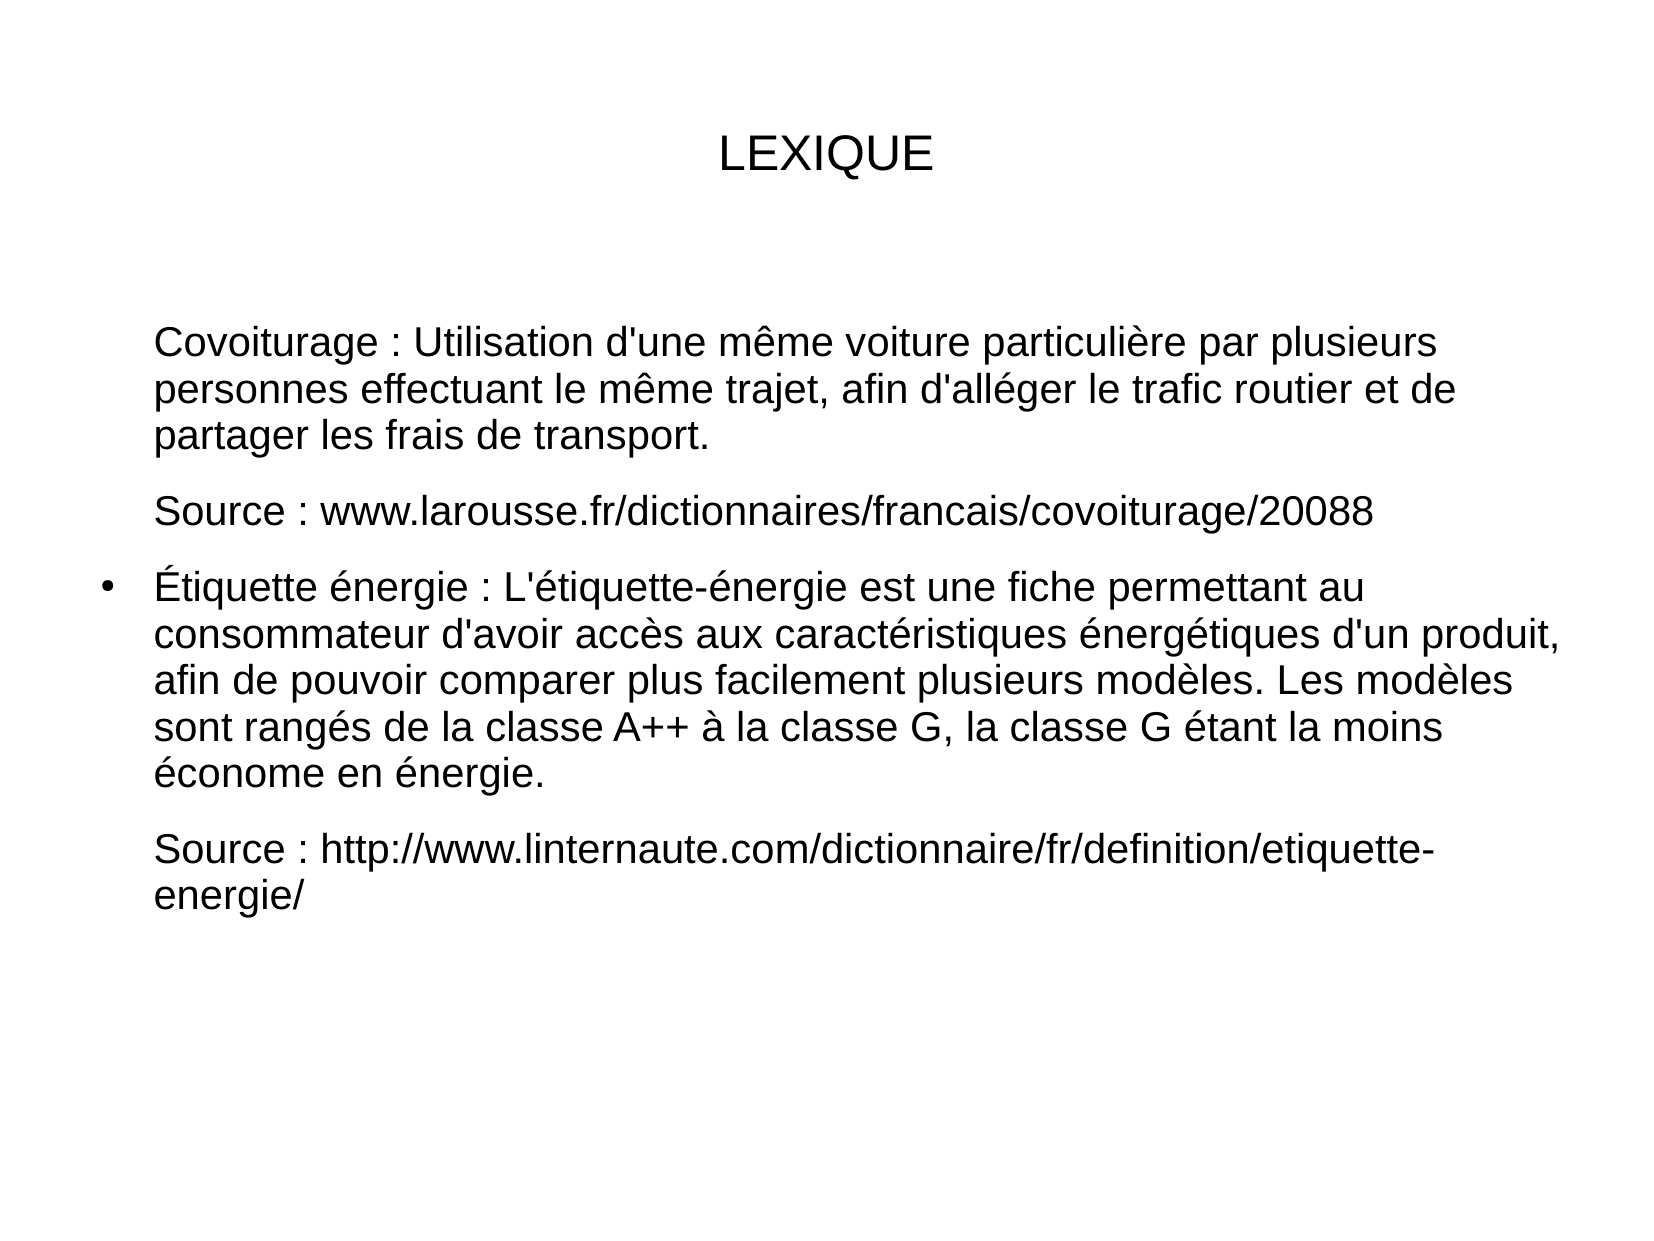

# LEXIQUE
Covoiturage : Utilisation d'une même voiture particulière par plusieurs personnes effectuant le même trajet, afin d'alléger le trafic routier et de partager les frais de transport.
Source : www.larousse.fr/dictionnaires/francais/covoiturage/20088
Étiquette énergie : L'étiquette-énergie est une fiche permettant au consommateur d'avoir accès aux caractéristiques énergétiques d'un produit, afin de pouvoir comparer plus facilement plusieurs modèles. Les modèles sont rangés de la classe A++ à la classe G, la classe G étant la moins économe en énergie.
Source : http://www.linternaute.com/dictionnaire/fr/definition/etiquette-energie/